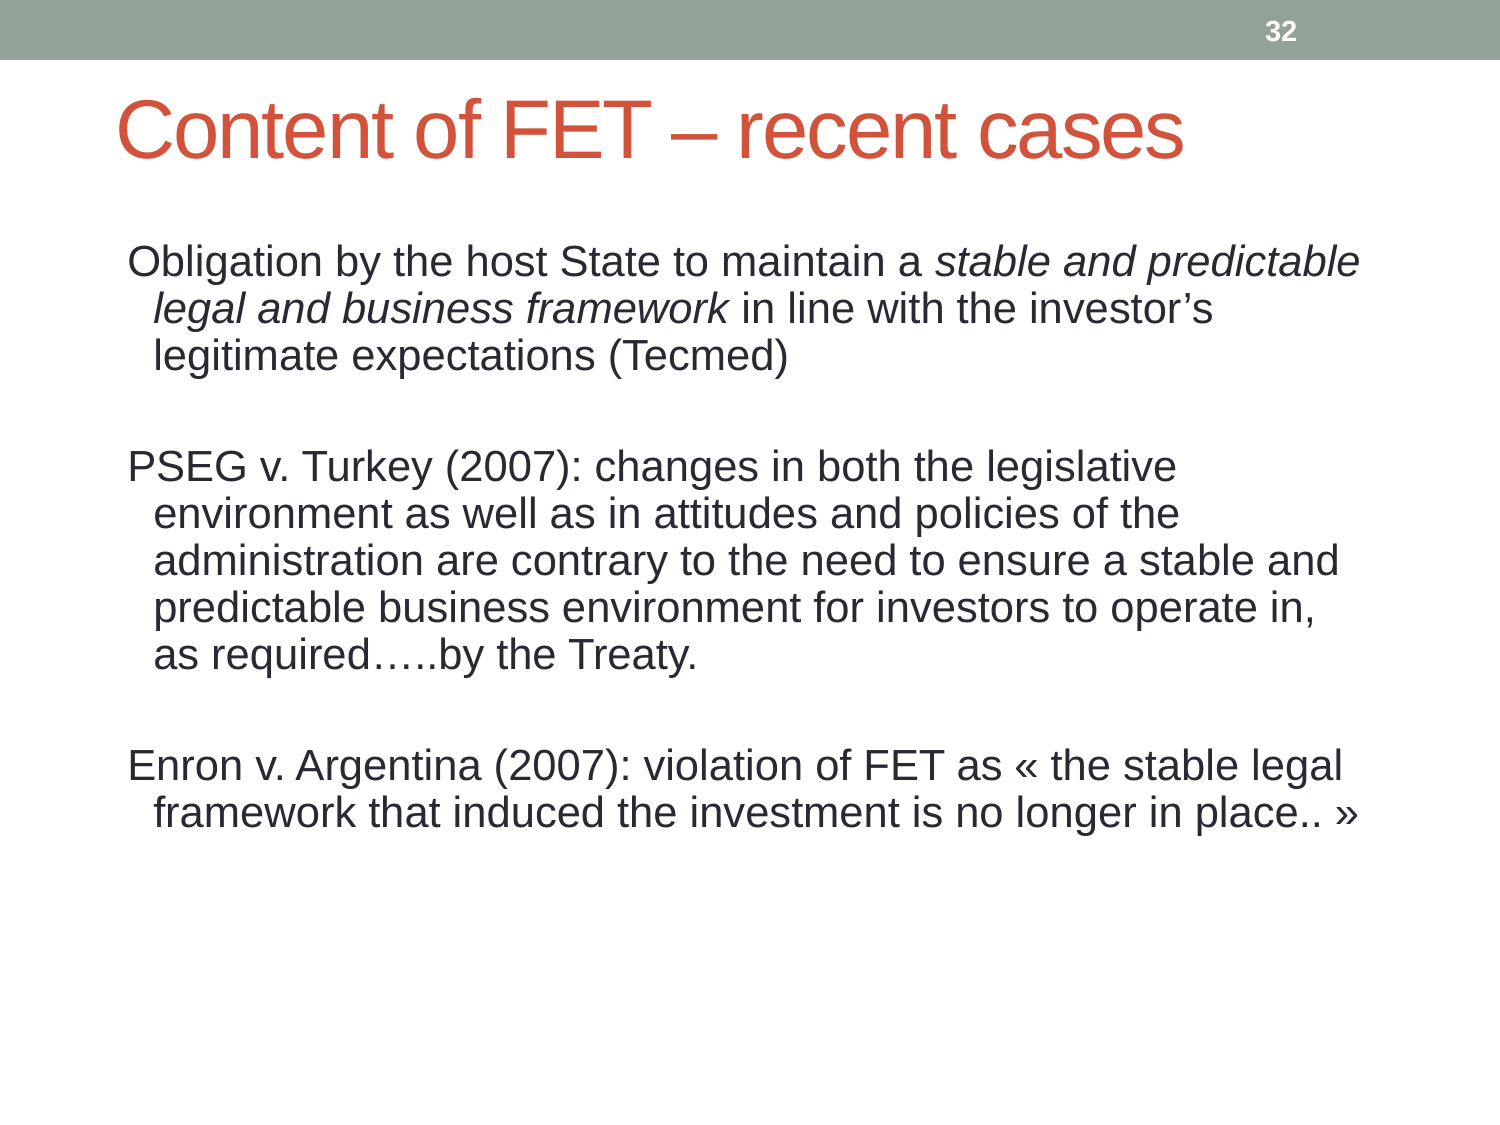

# Content of FET – recent cases
Obligation by the host State to maintain a stable and predictable legal and business framework in line with the investor’s legitimate expectations (Tecmed)
PSEG v. Turkey (2007): changes in both the legislative environment as well as in attitudes and policies of the administration are contrary to the need to ensure a stable and predictable business environment for investors to operate in, as required…..by the Treaty.
Enron v. Argentina (2007): violation of FET as « the stable legal framework that induced the investment is no longer in place.. »